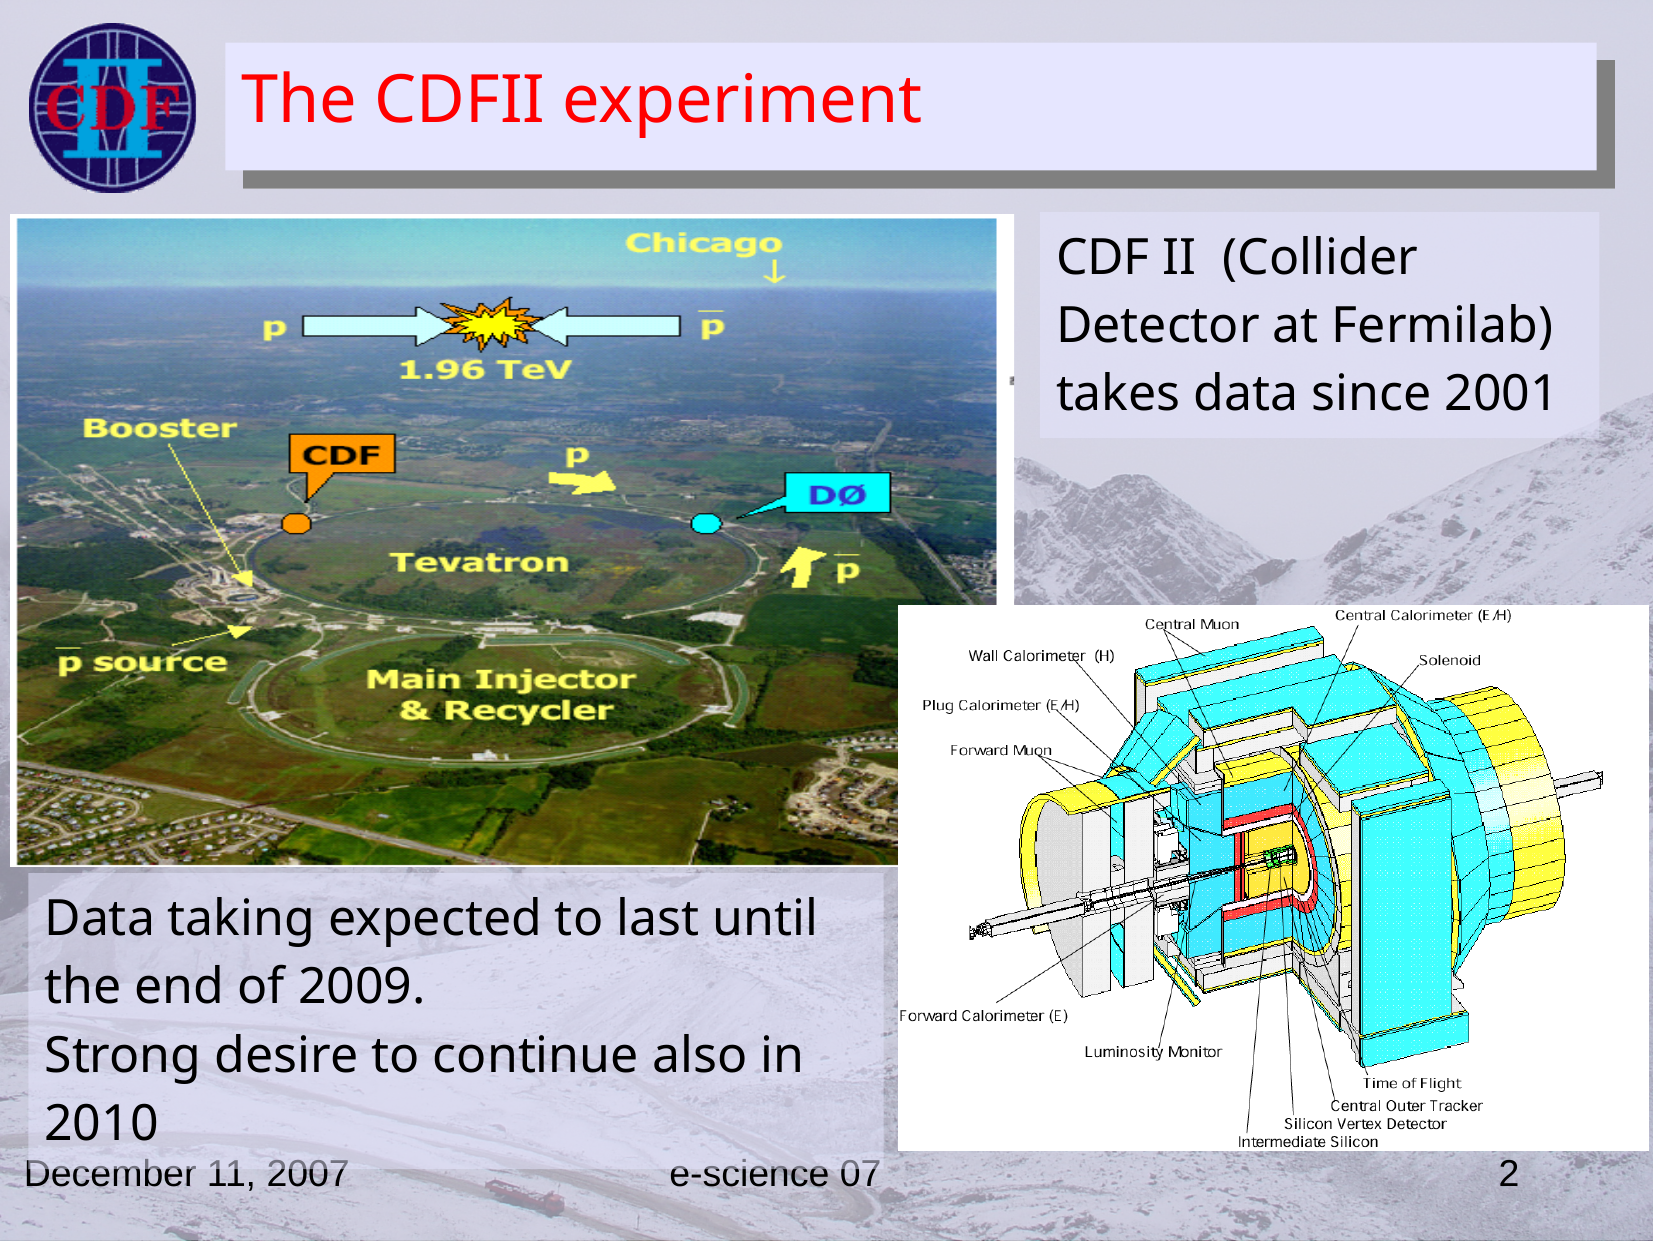

The CDFII experiment
CDF II (Collider Detector at Fermilab) takes data since 2001
Data taking expected to last until the end of 2009.
Strong desire to continue also in 2010
December 11, 2007
2
e-science 07
December 11, 2007